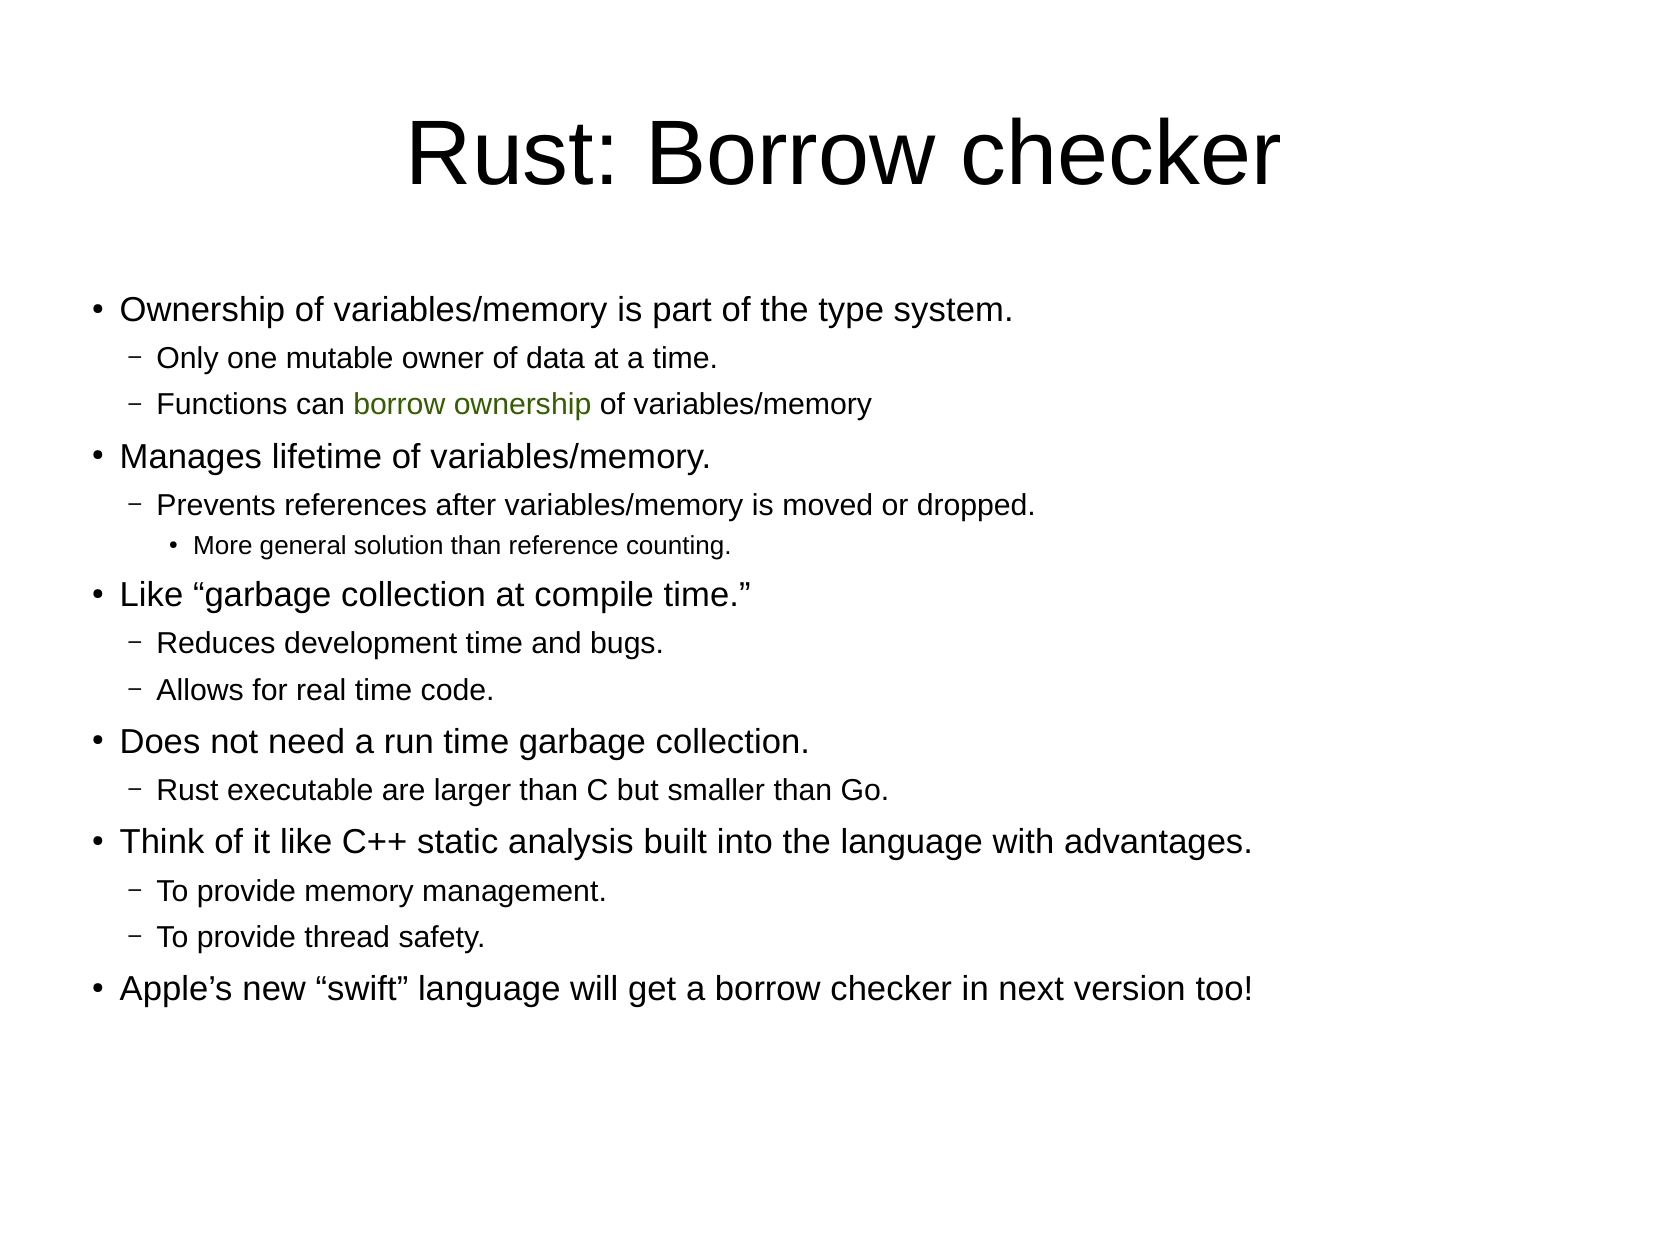

# Rust: Borrow checker
Ownership of variables/memory is part of the type system.
Only one mutable owner of data at a time.
Functions can borrow ownership of variables/memory
Manages lifetime of variables/memory.
Prevents references after variables/memory is moved or dropped.
More general solution than reference counting.
Like “garbage collection at compile time.”
Reduces development time and bugs.
Allows for real time code.
Does not need a run time garbage collection.
Rust executable are larger than C but smaller than Go.
Think of it like C++ static analysis built into the language with advantages.
To provide memory management.
To provide thread safety.
Apple’s new “swift” language will get a borrow checker in next version too!